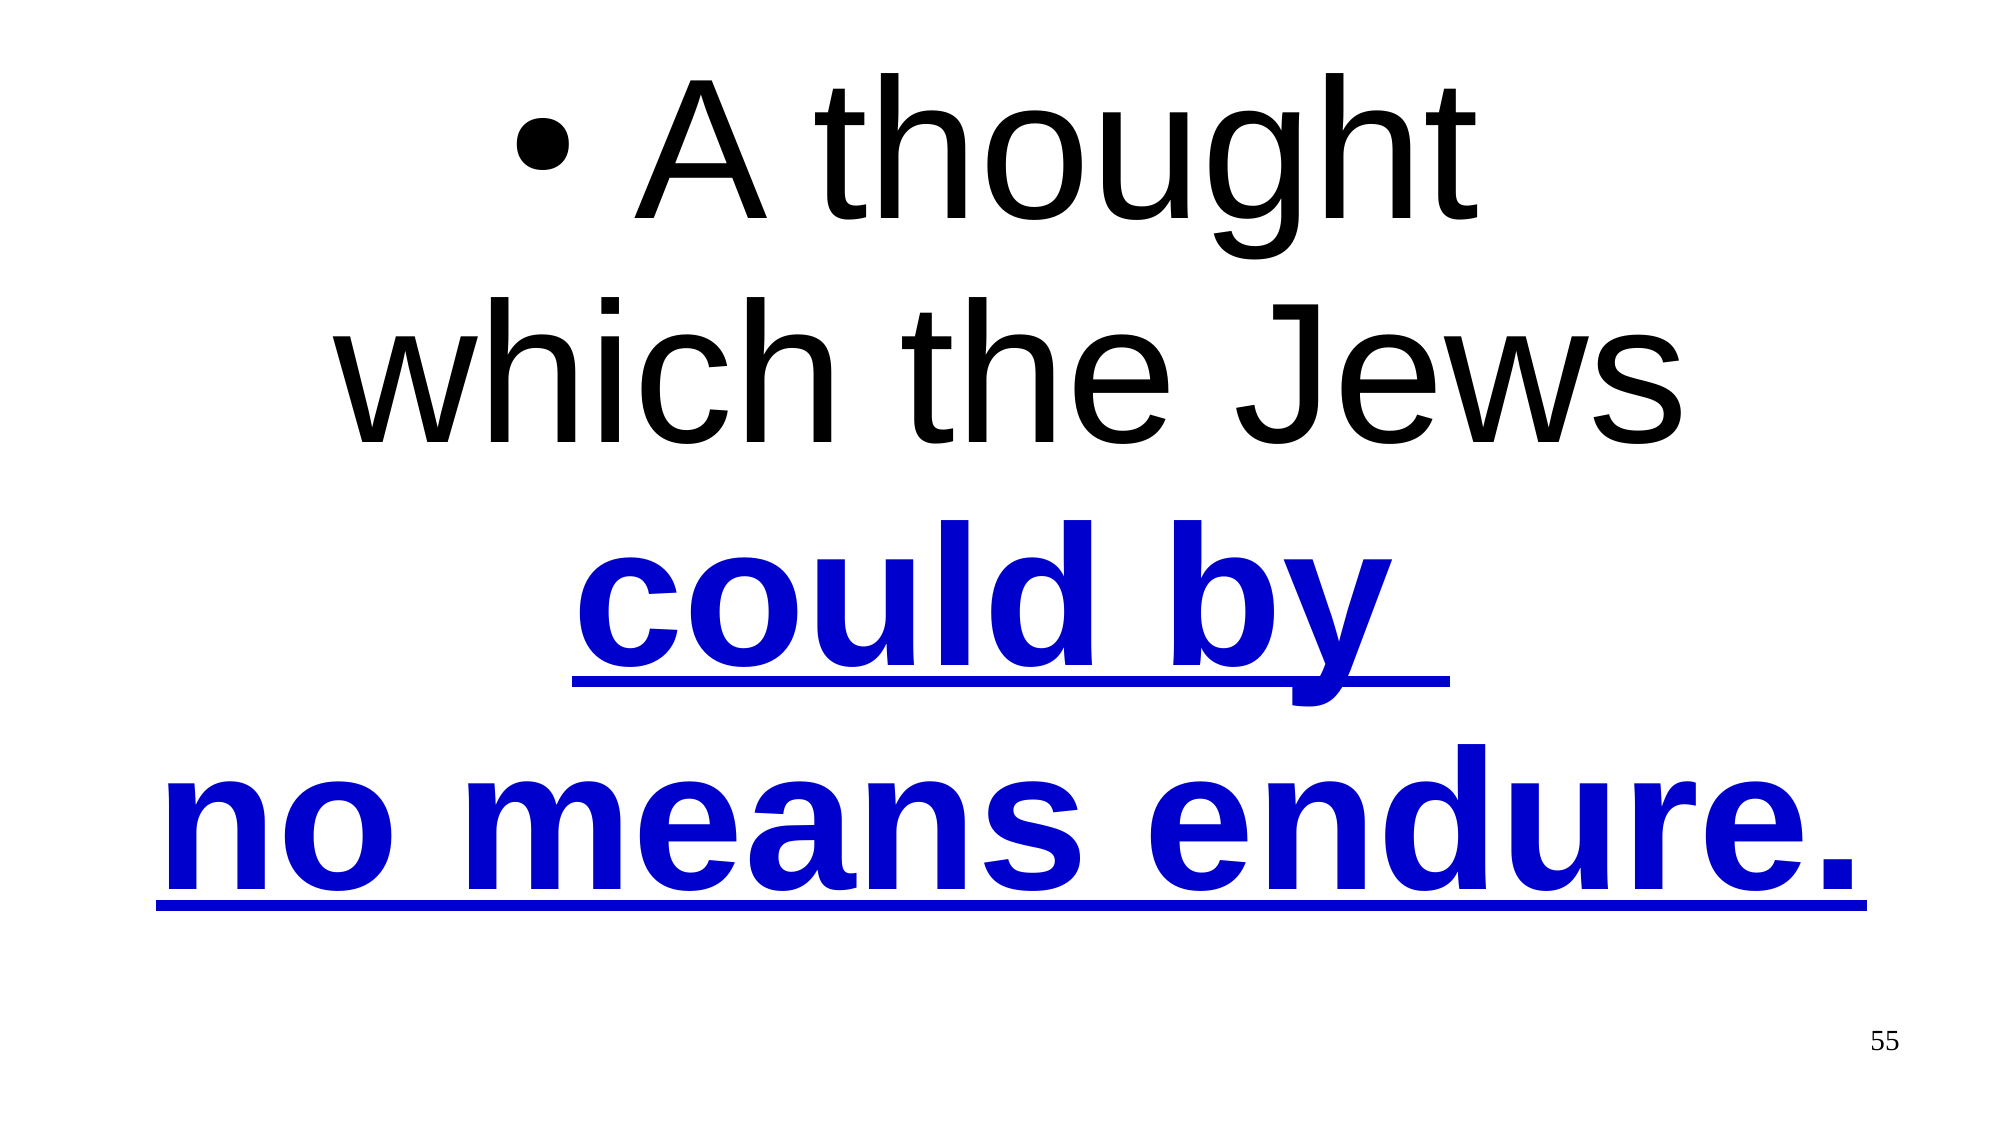

# A thought which the Jews could by no means endure.
55